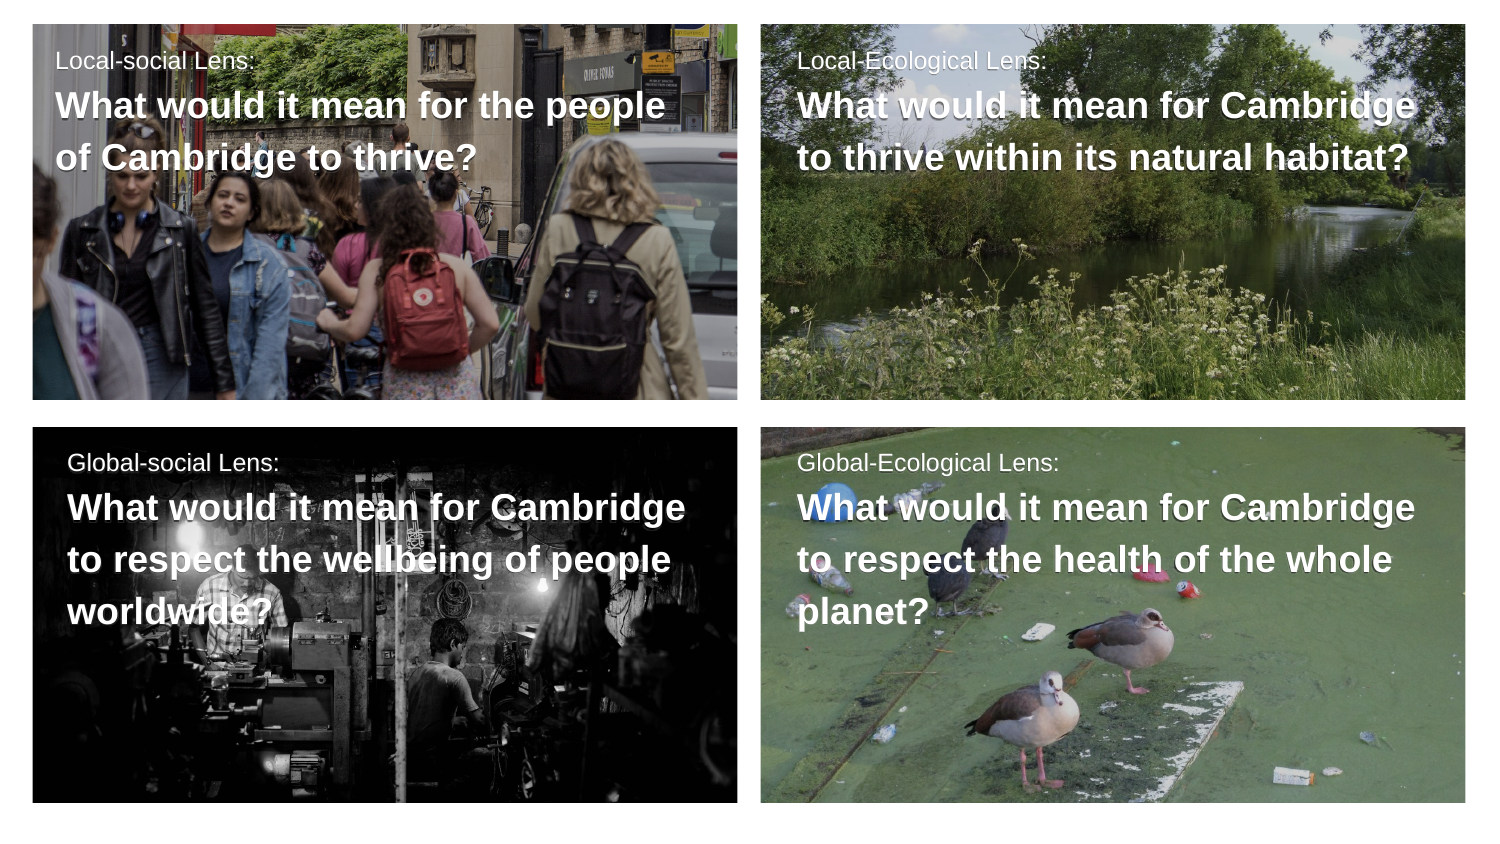

Local-social Lens:
What would it mean for the people of Cambridge to thrive?
Local-Ecological Lens:
What would it mean for Cambridge to thrive within its natural habitat?
Global-social Lens:
What would it mean for Cambridge to respect the wellbeing of people worldwide?
Global-Ecological Lens:
What would it mean for Cambridge to respect the health of the whole planet?